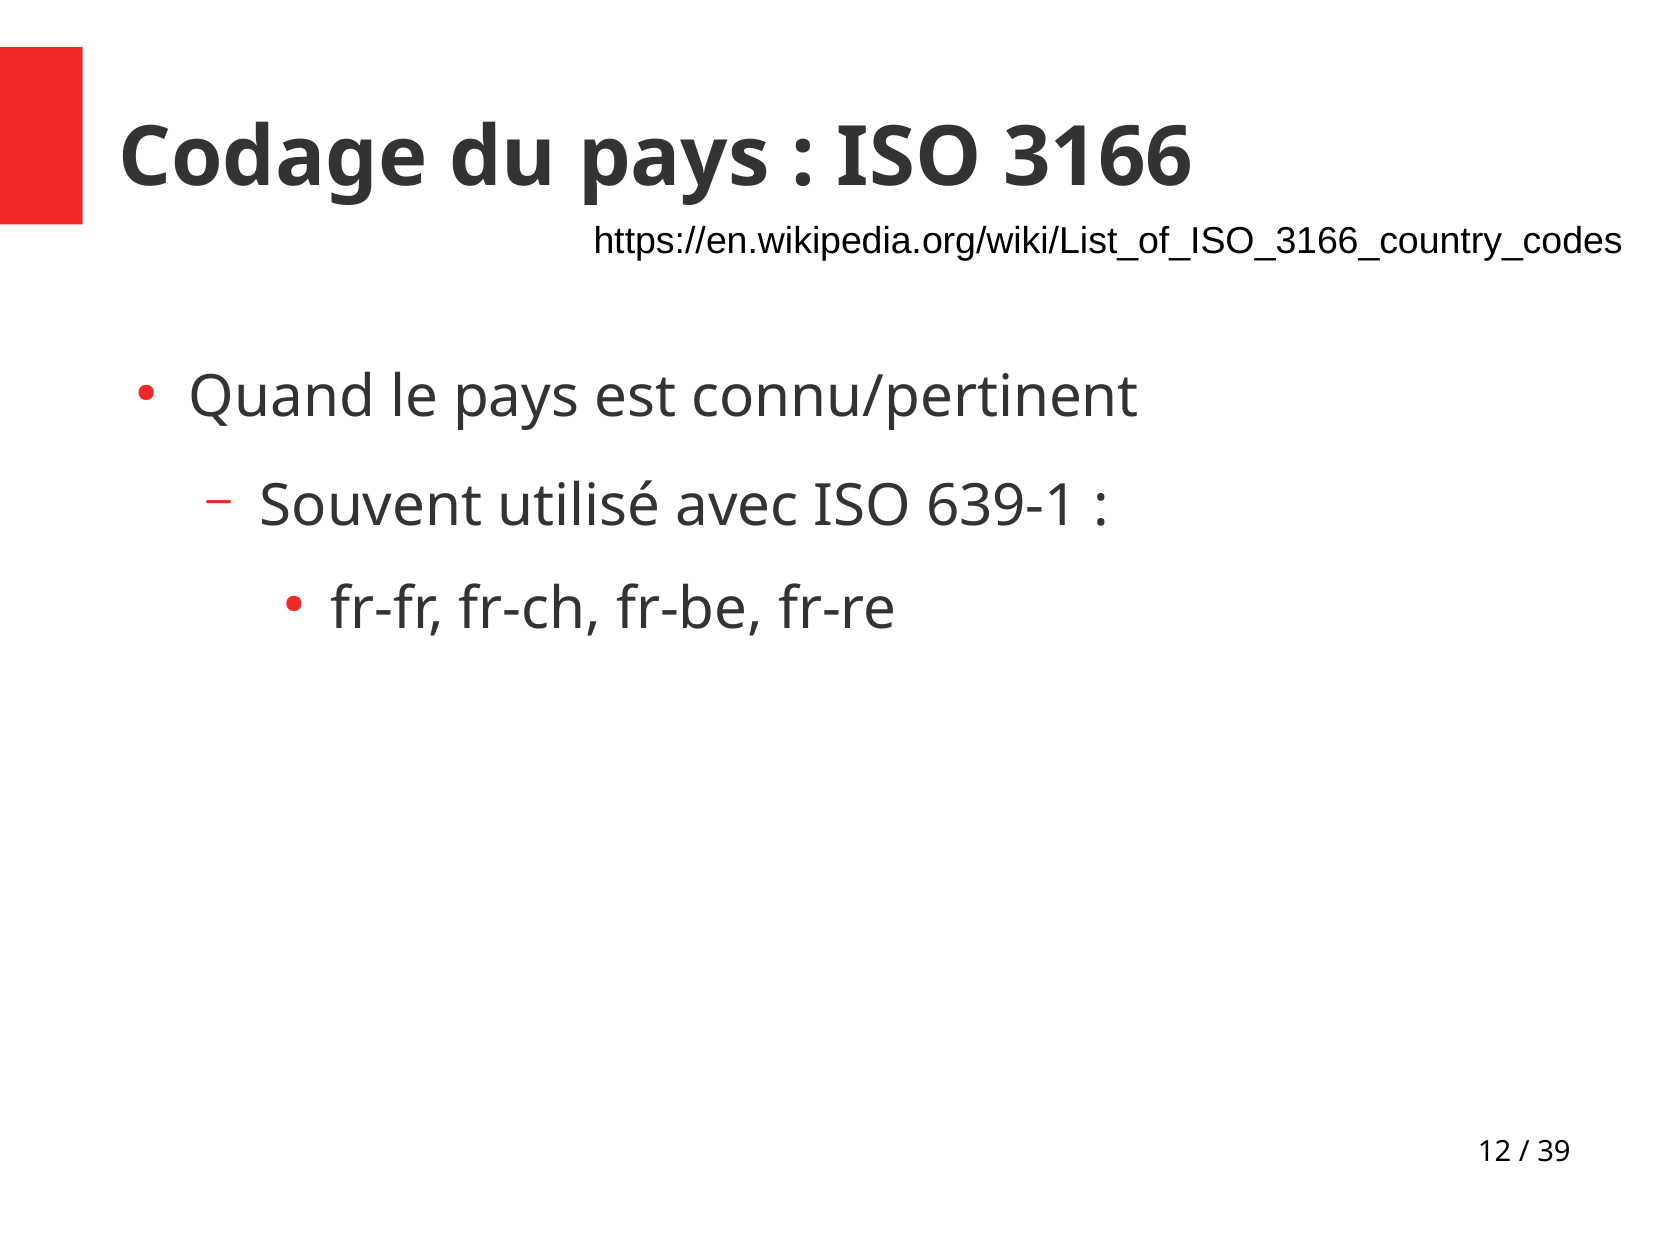

# Codage du pays : ISO 3166
https://en.wikipedia.org/wiki/List_of_ISO_3166_country_codes
Quand le pays est connu/pertinent
Souvent utilisé avec ISO 639-1 :
fr-fr, fr-ch, fr-be, fr-re
12